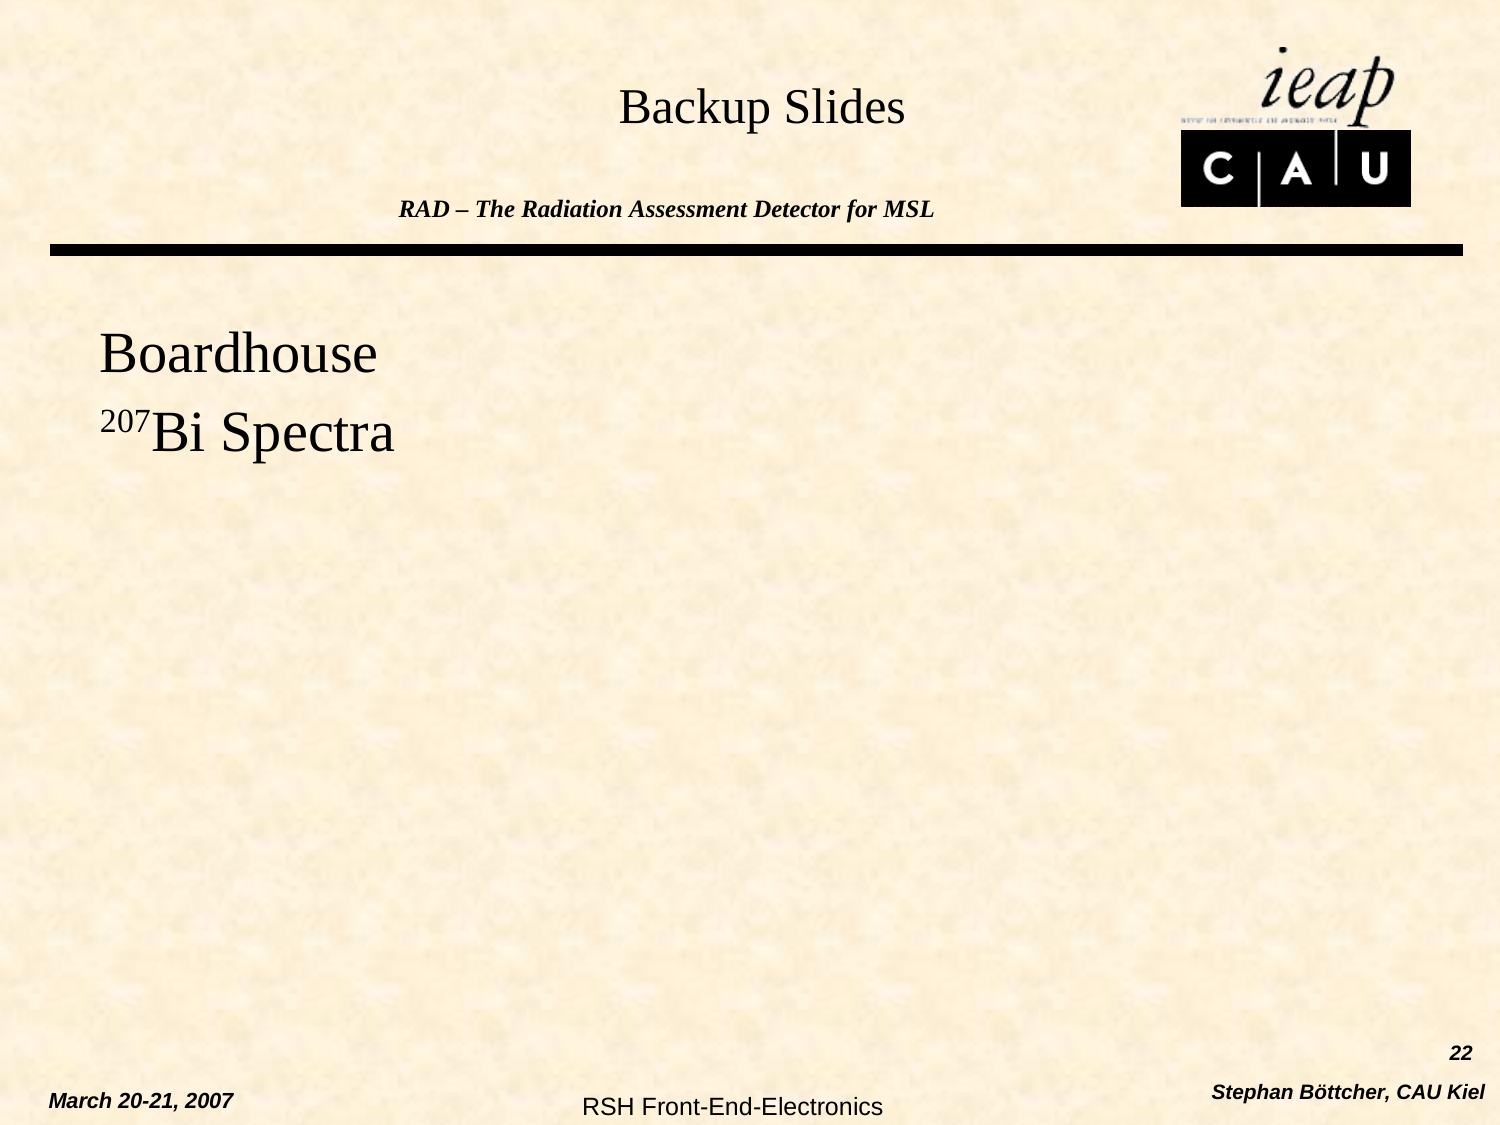

# Backup Slides
Boardhouse
207Bi Spectra
22
March 20, 2007
RSH Front-End-Electronics